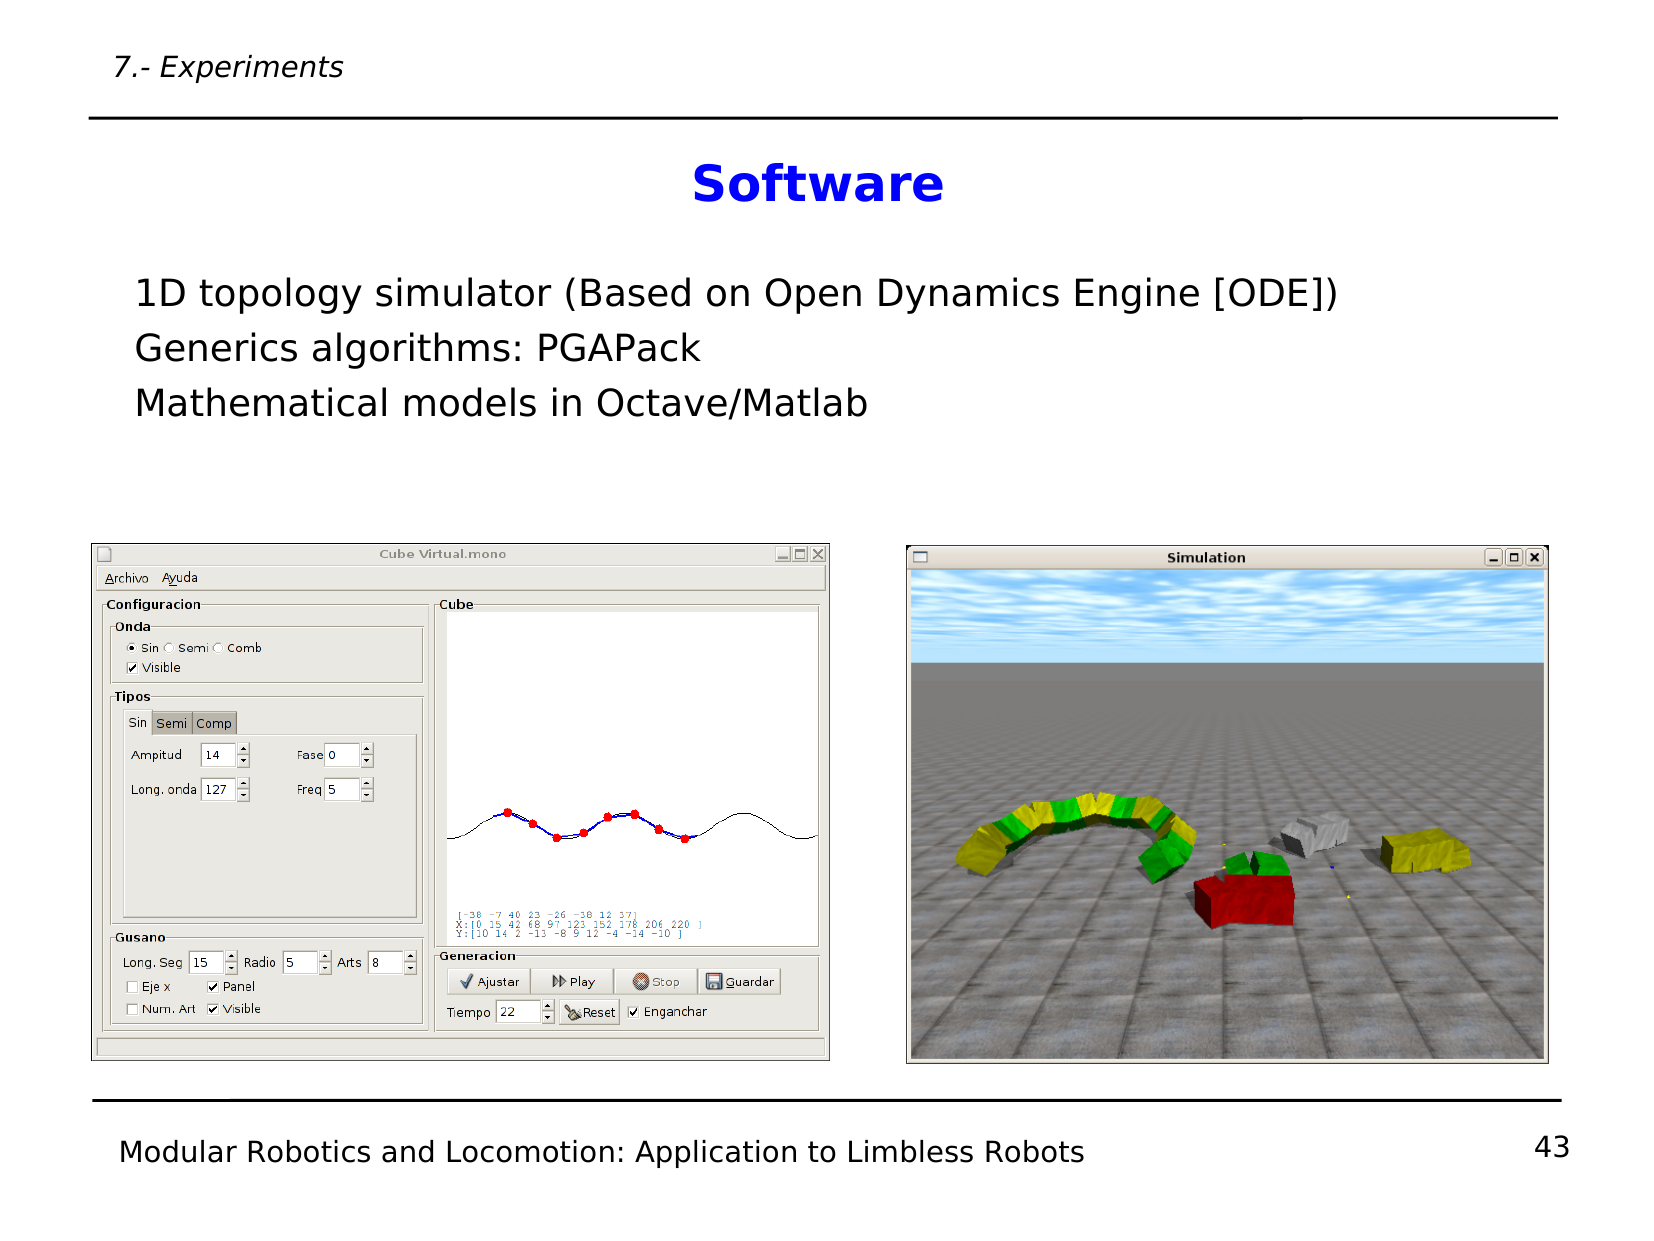

7.- Experiments
Software
 1D topology simulator (Based on Open Dynamics Engine [ODE])
 Generics algorithms: PGAPack
 Mathematical models in Octave/Matlab
Modular Robotics and Locomotion: Application to Limbless Robots
43